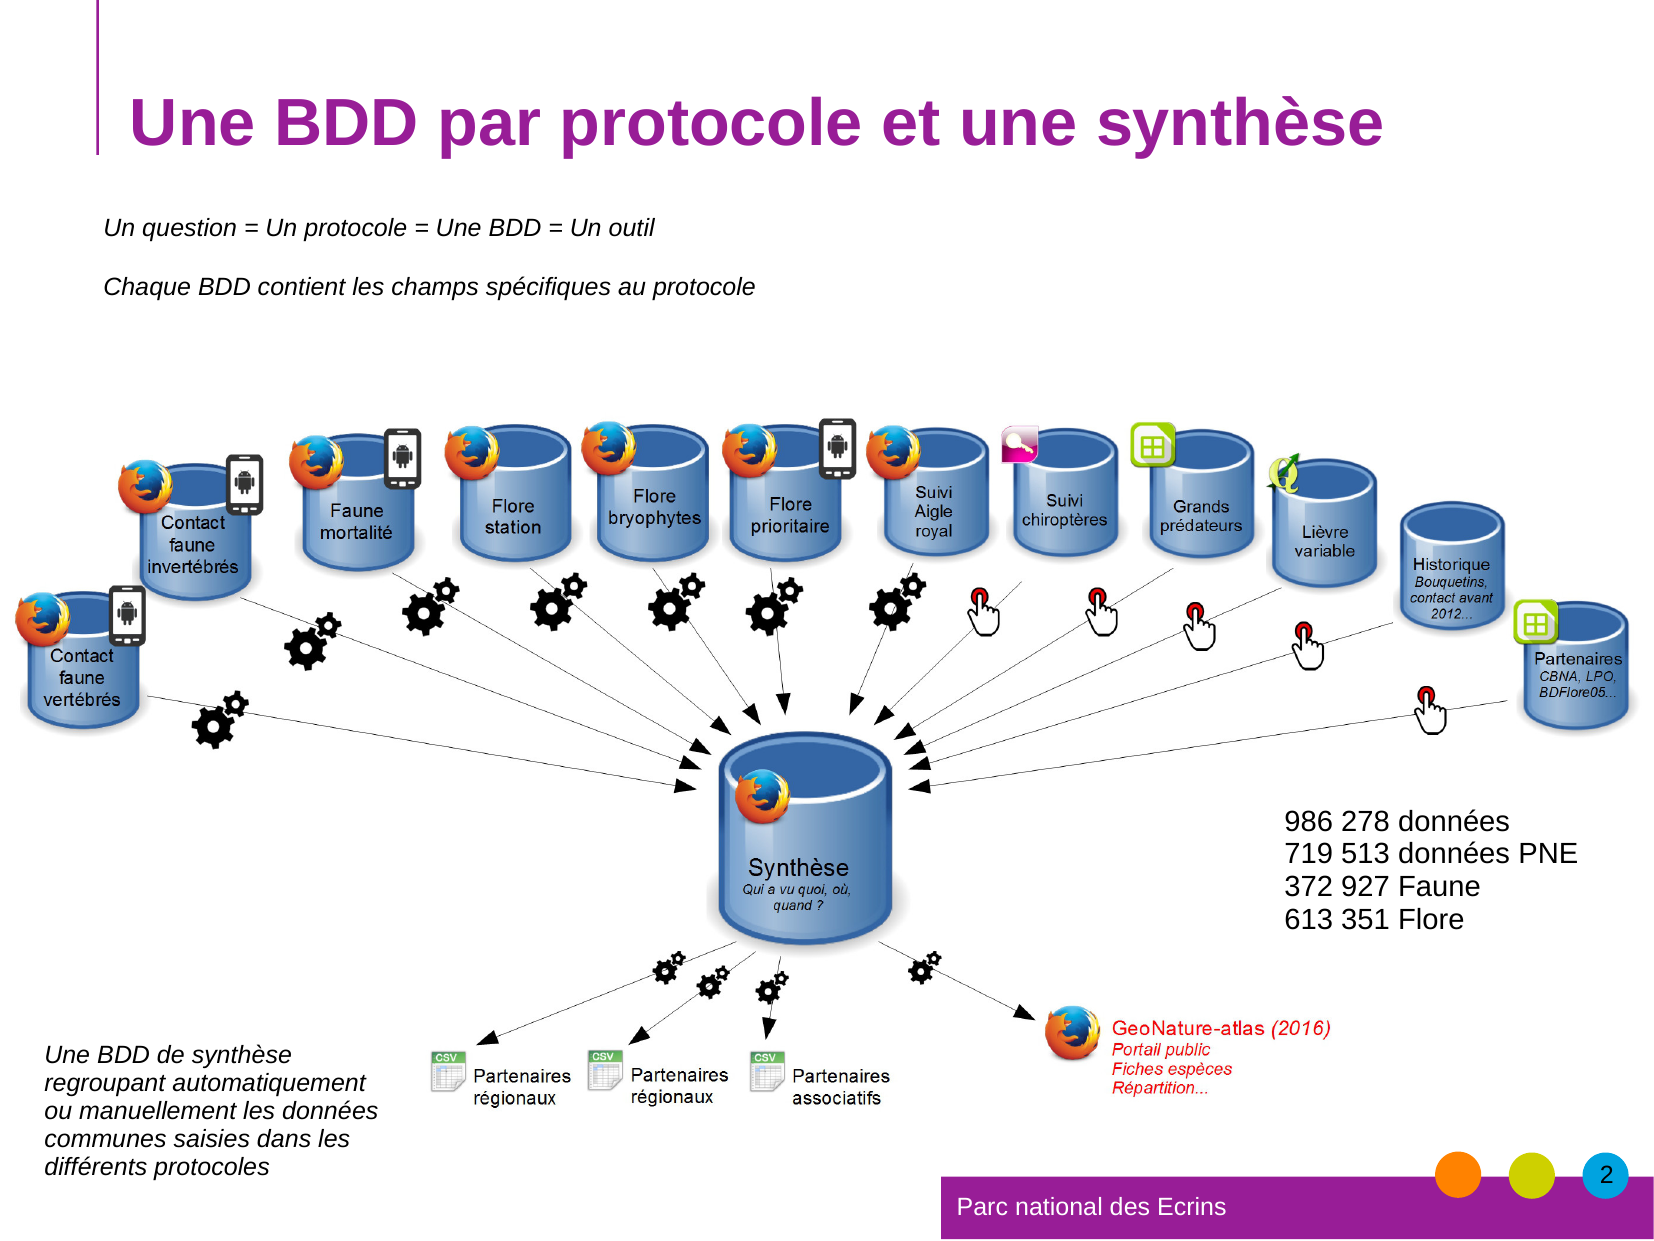

# Une BDD par protocole et une synthèse
Un question = Un protocole = Une BDD = Un outil
Chaque BDD contient les champs spécifiques au protocole
986 278 données
719 513 données PNE
372 927 Faune
613 351 Flore
Une BDD de synthèse regroupant automatiquement ou manuellement les données communes saisies dans les différents protocoles